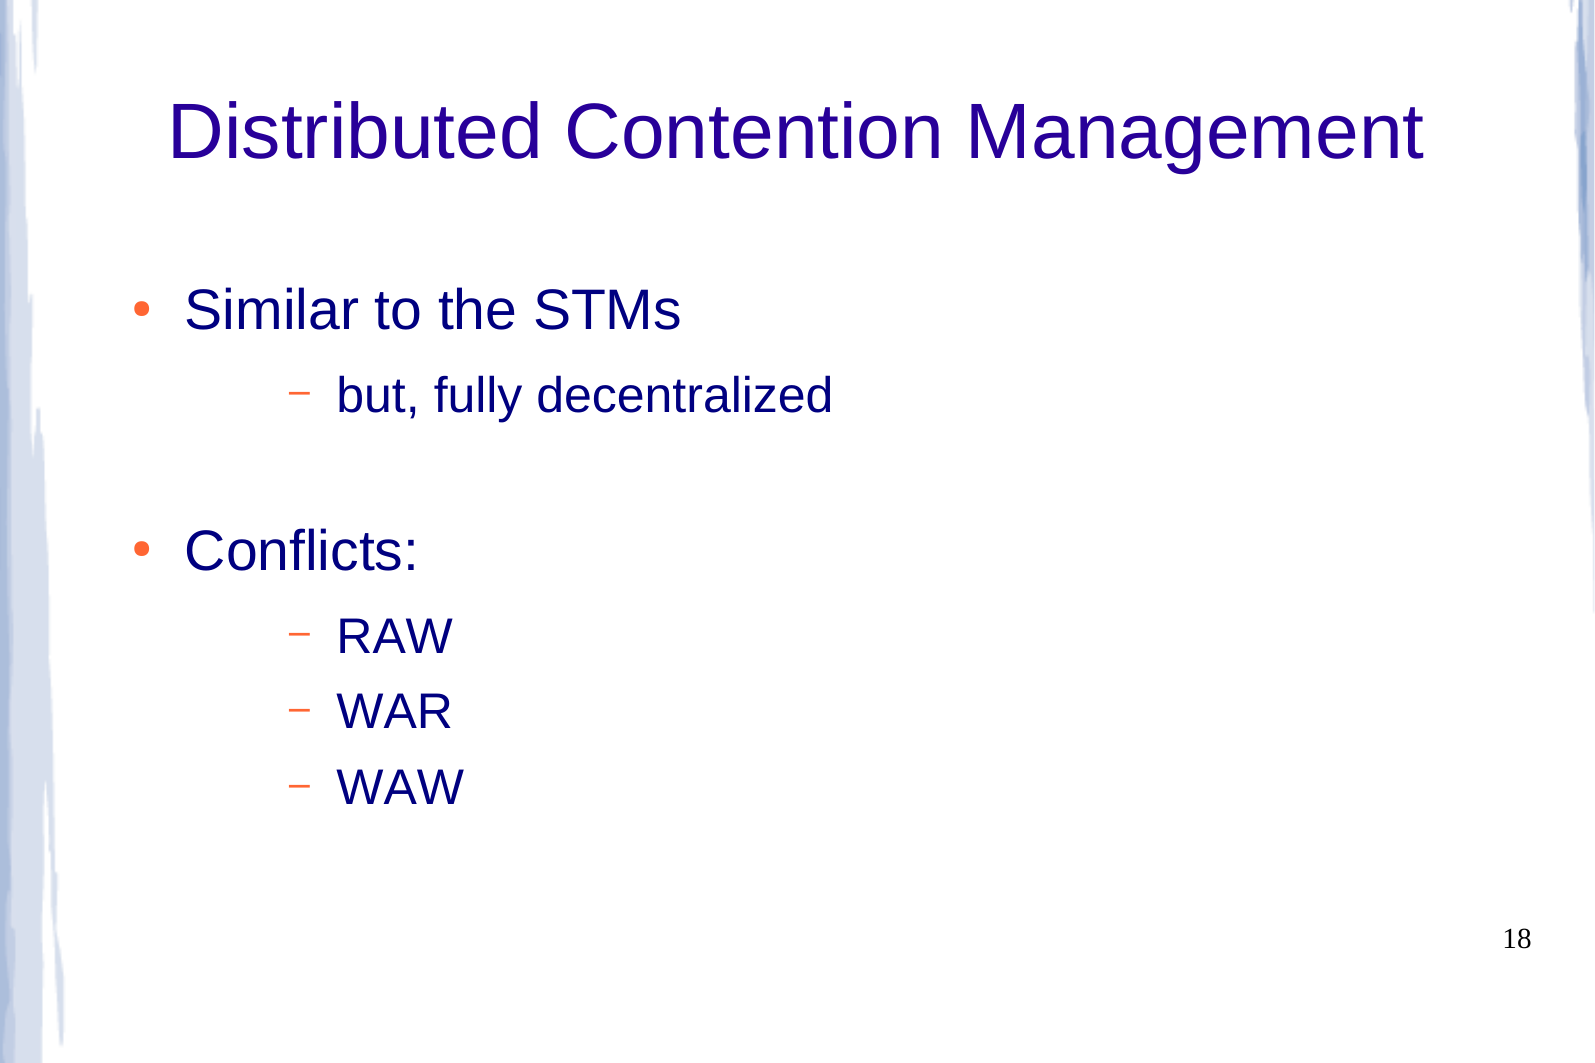

# Distributed Contention Management
Similar to the STMs
but, fully decentralized
Conflicts:
RAW
WAR
WAW
18